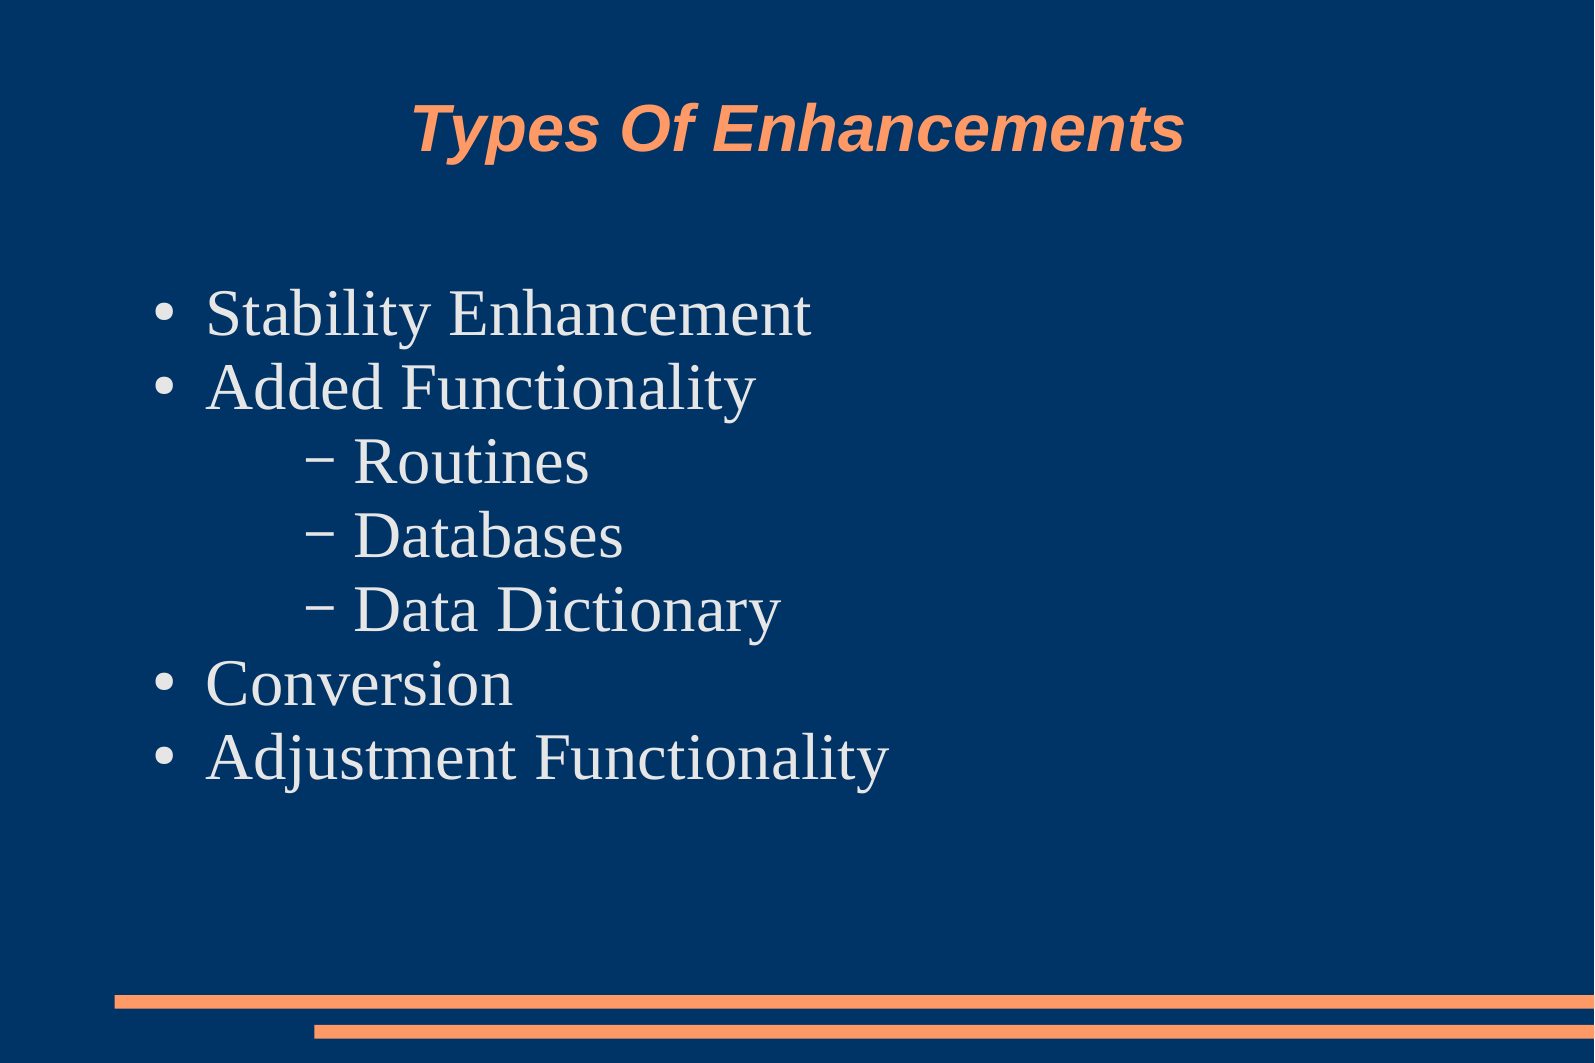

# Types Of Enhancements
Stability Enhancement
Added Functionality
Routines
Databases
Data Dictionary
Conversion
Adjustment Functionality